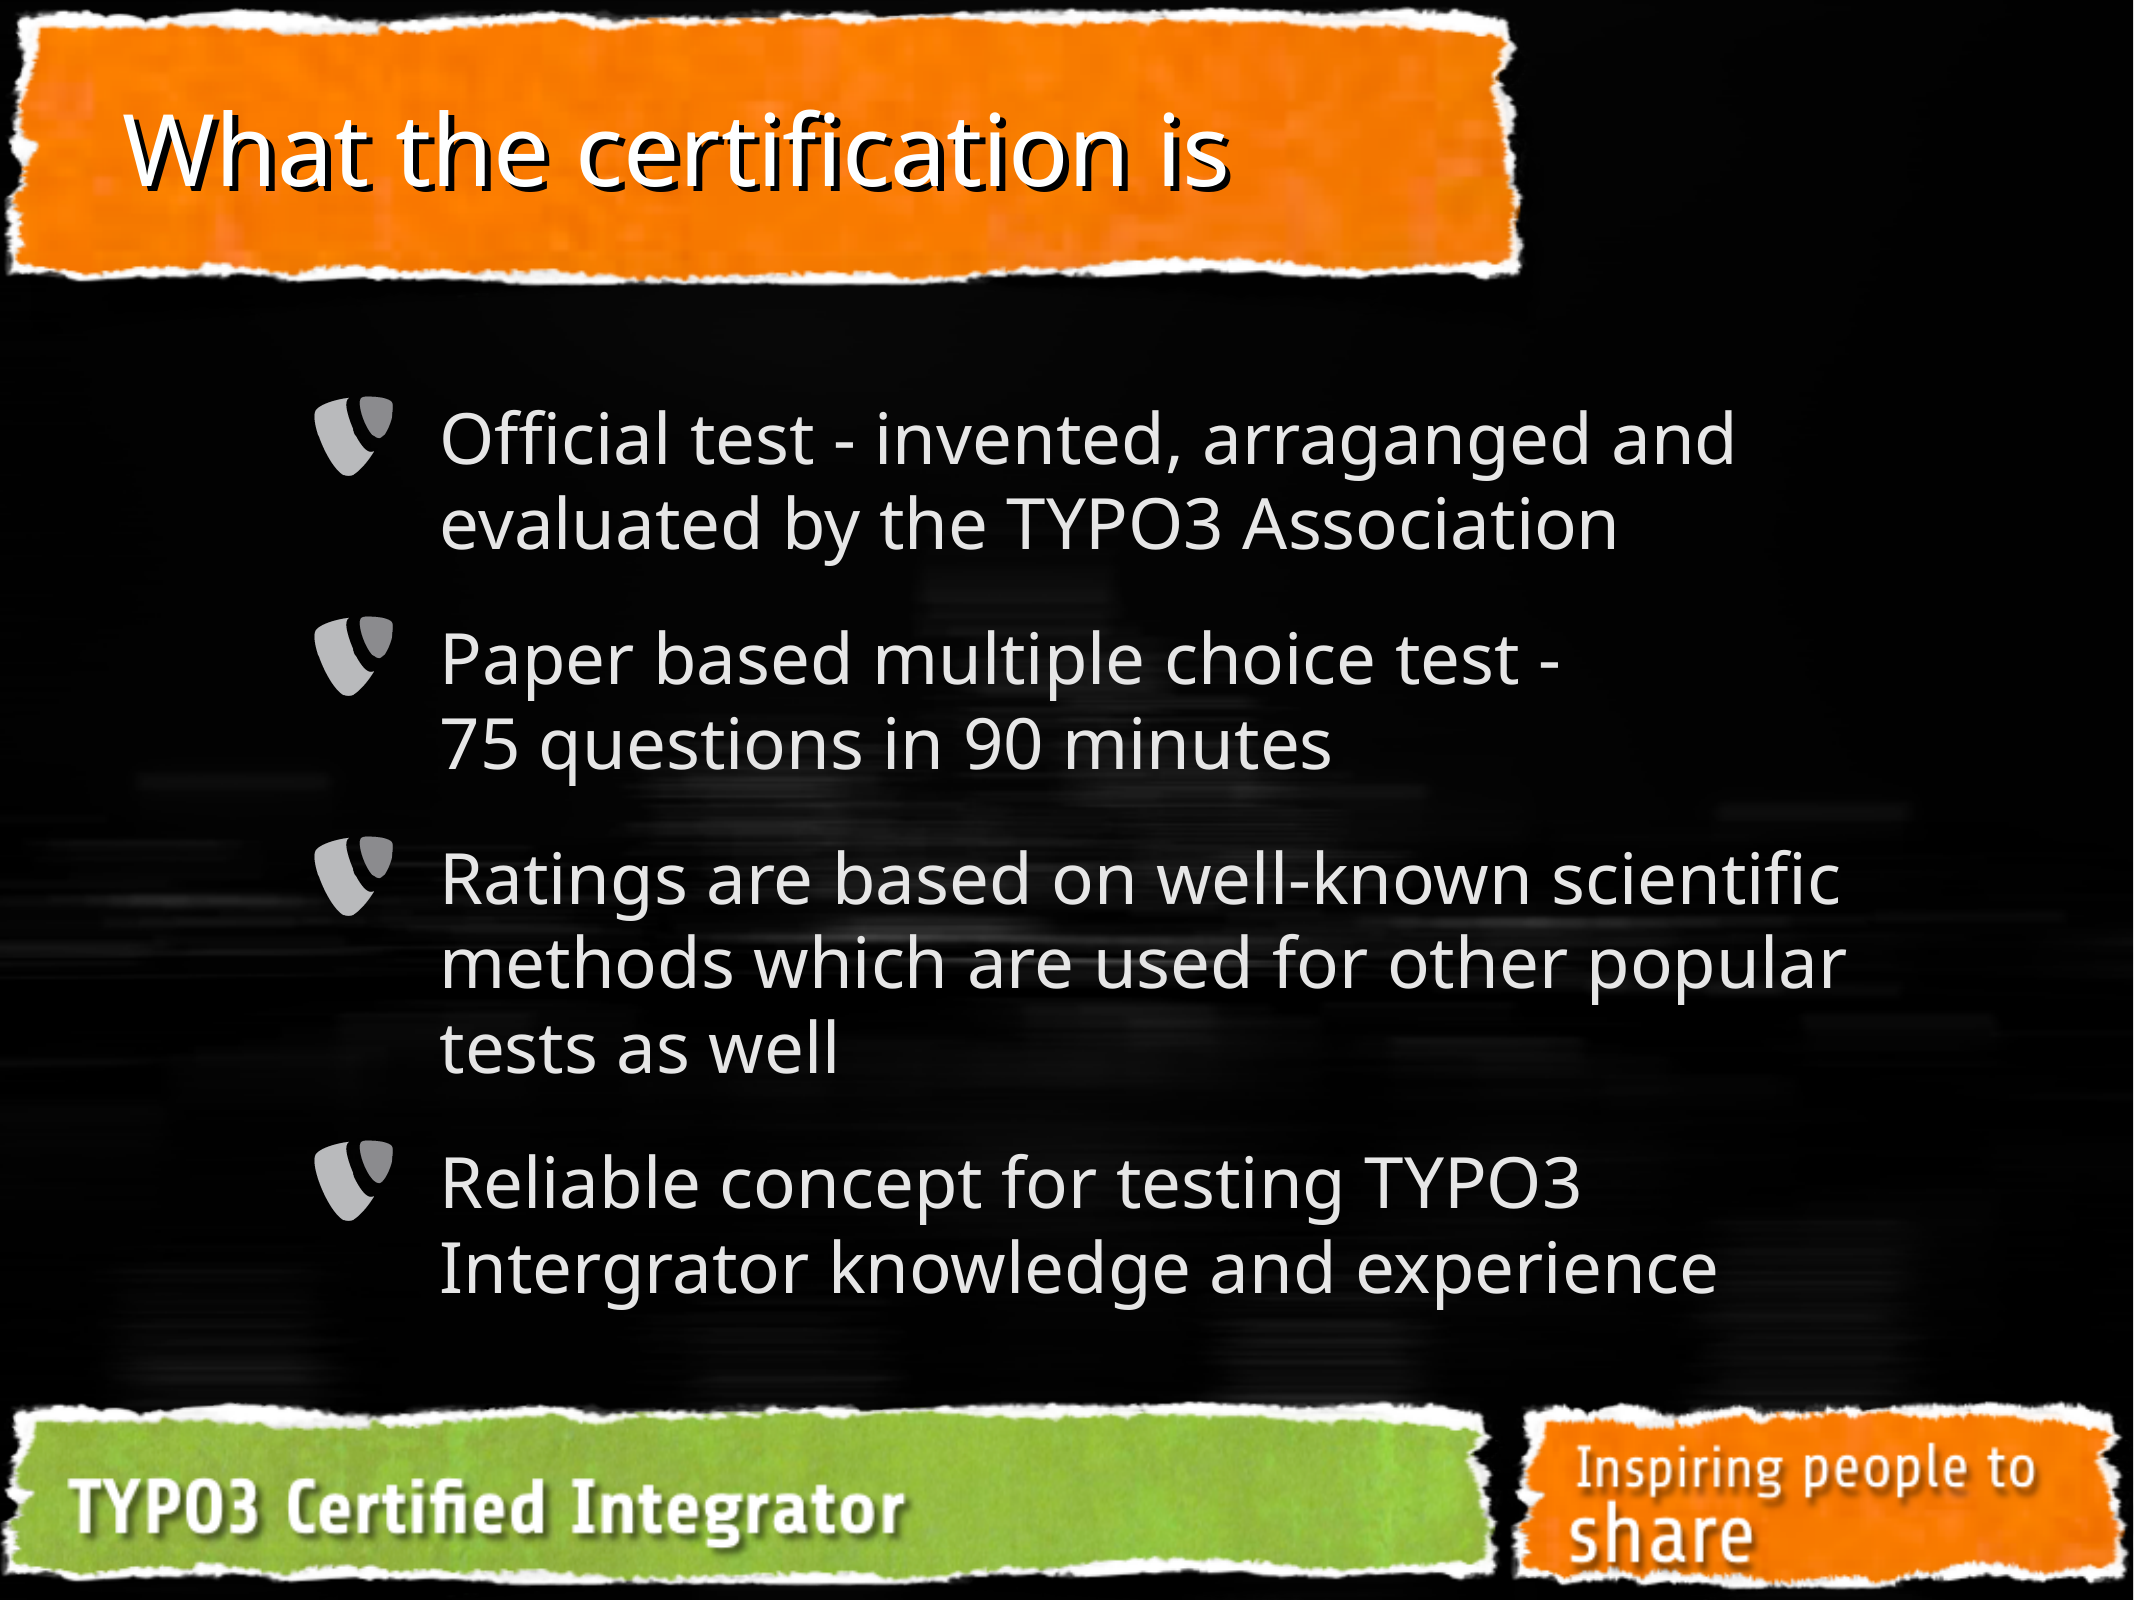

# What the certification is
Official test - invented, arraganged and evaluated by the TYPO3 Association
Paper based multiple choice test -
75 questions in 90 minutes
Ratings are based on well-known scientific methods which are used for other popular tests as well
Reliable concept for testing TYPO3 Intergrator knowledge and experience